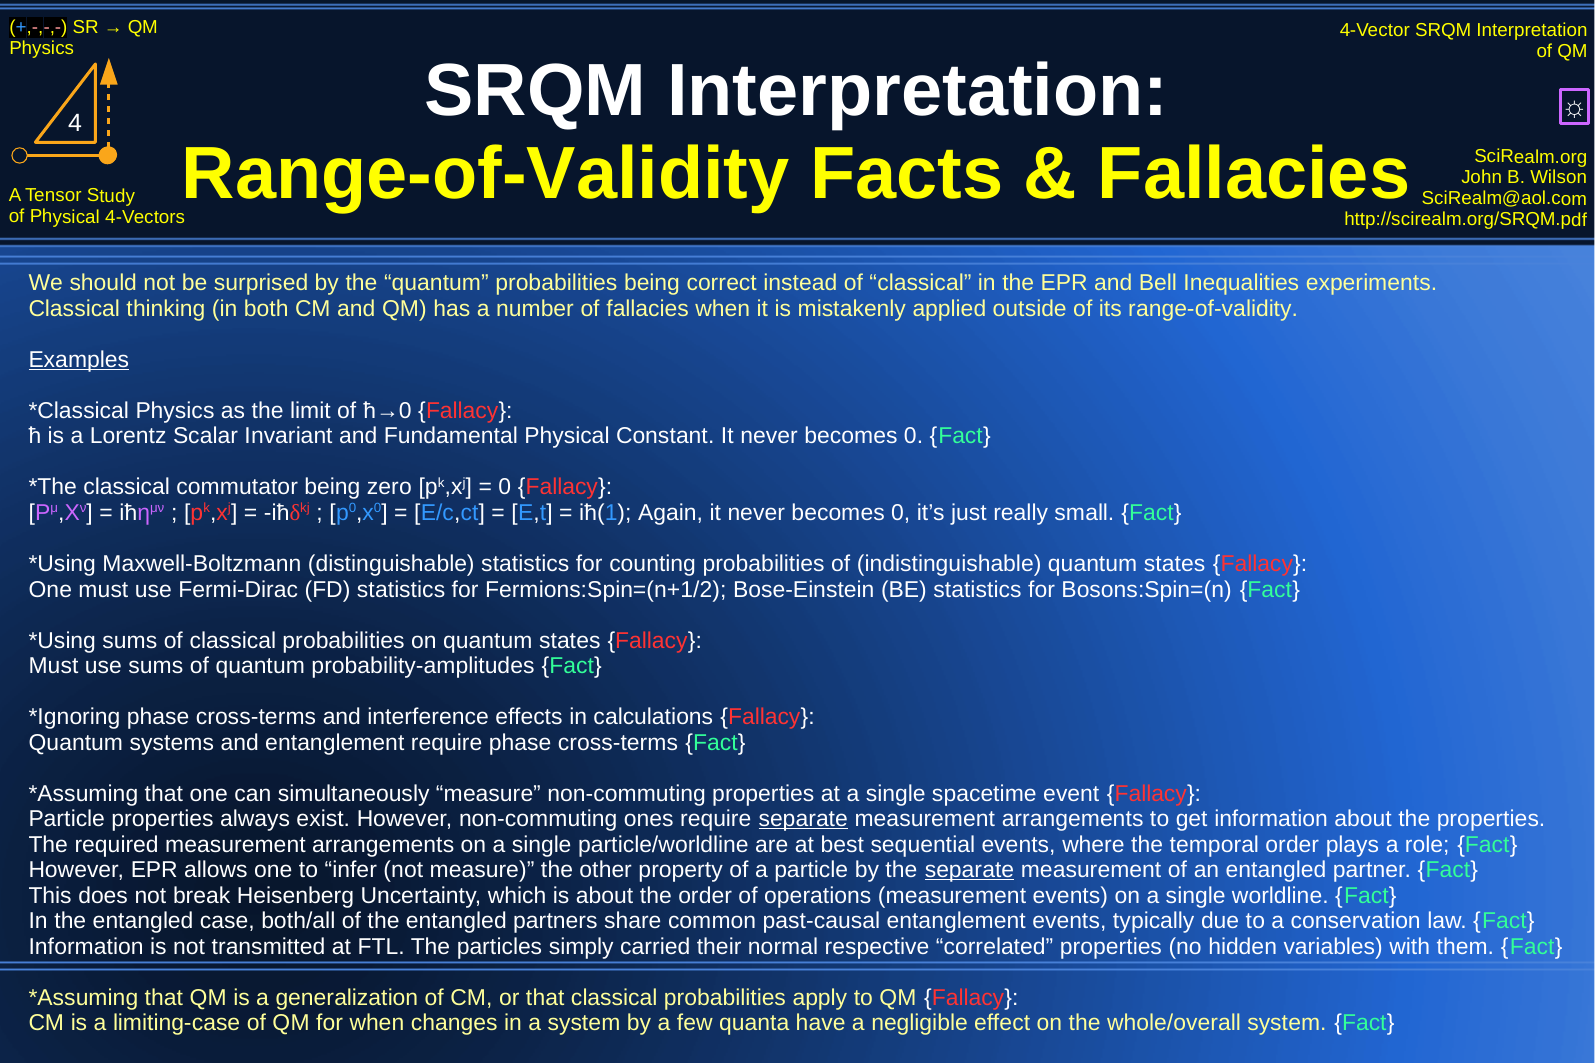

(+,-,-,-) SR → QM
Physics
A Tensor Study
of Physical 4-Vectors
4-Vector SRQM Interpretation
of QM
SciRealm.org
John B. Wilson
SciRealm@aol.com
http://scirealm.org/SRQM.pdf
# SRQM Interpretation: Range-of-Validity Facts & Fallacies
4
☼
We should not be surprised by the “quantum” probabilities being correct instead of “classical” in the EPR and Bell Inequalities experiments.
Classical thinking (in both CM and QM) has a number of fallacies when it is mistakenly applied outside of its range-of-validity.
Examples
*Classical Physics as the limit of ћ→0 {Fallacy}:
ћ is a Lorentz Scalar Invariant and Fundamental Physical Constant. It never becomes 0. {Fact}
*The classical commutator being zero [pk,xj] = 0 {Fallacy}:
[Pμ,Xν] = iћημν ; [pk,xj] = -iћδkj ; [p0,x0] = [E/c,ct] = [E,t] = iћ(1); Again, it never becomes 0, it’s just really small. {Fact}
*Using Maxwell-Boltzmann (distinguishable) statistics for counting probabilities of (indistinguishable) quantum states {Fallacy}:
One must use Fermi-Dirac (FD) statistics for Fermions:Spin=(n+1/2); Bose-Einstein (BE) statistics for Bosons:Spin=(n) {Fact}
*Using sums of classical probabilities on quantum states {Fallacy}:
Must use sums of quantum probability-amplitudes {Fact}
*Ignoring phase cross-terms and interference effects in calculations {Fallacy}:
Quantum systems and entanglement require phase cross-terms {Fact}
*Assuming that one can simultaneously “measure” non-commuting properties at a single spacetime event {Fallacy}:
Particle properties always exist. However, non-commuting ones require separate measurement arrangements to get information about the properties.
The required measurement arrangements on a single particle/worldline are at best sequential events, where the temporal order plays a role; {Fact}
However, EPR allows one to “infer (not measure)” the other property of a particle by the separate measurement of an entangled partner. {Fact}
This does not break Heisenberg Uncertainty, which is about the order of operations (measurement events) on a single worldline. {Fact}
In the entangled case, both/all of the entangled partners share common past-causal entanglement events, typically due to a conservation law. {Fact}
Information is not transmitted at FTL. The particles simply carried their normal respective “correlated” properties (no hidden variables) with them. {Fact}
*Assuming that QM is a generalization of CM, or that classical probabilities apply to QM {Fallacy}:
CM is a limiting-case of QM for when changes in a system by a few quanta have a negligible effect on the whole/overall system. {Fact}